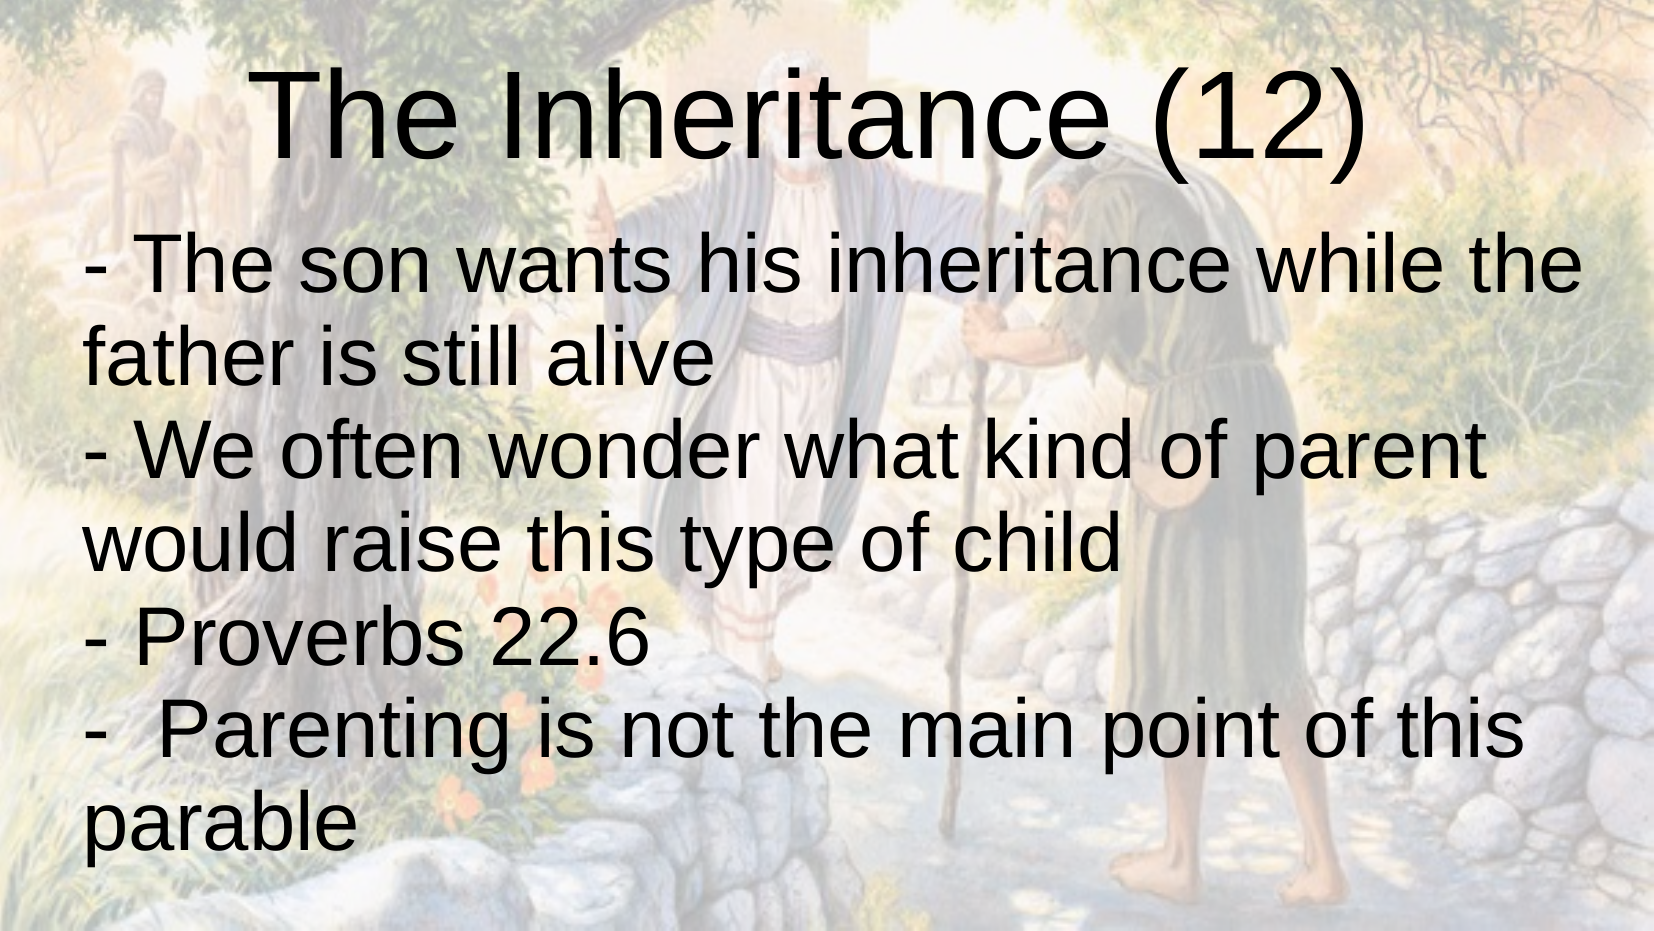

# The Inheritance (12)
- The son wants his inheritance while the father is still alive
- We often wonder what kind of parent would raise this type of child
- Proverbs 22.6
- Parenting is not the main point of this parable